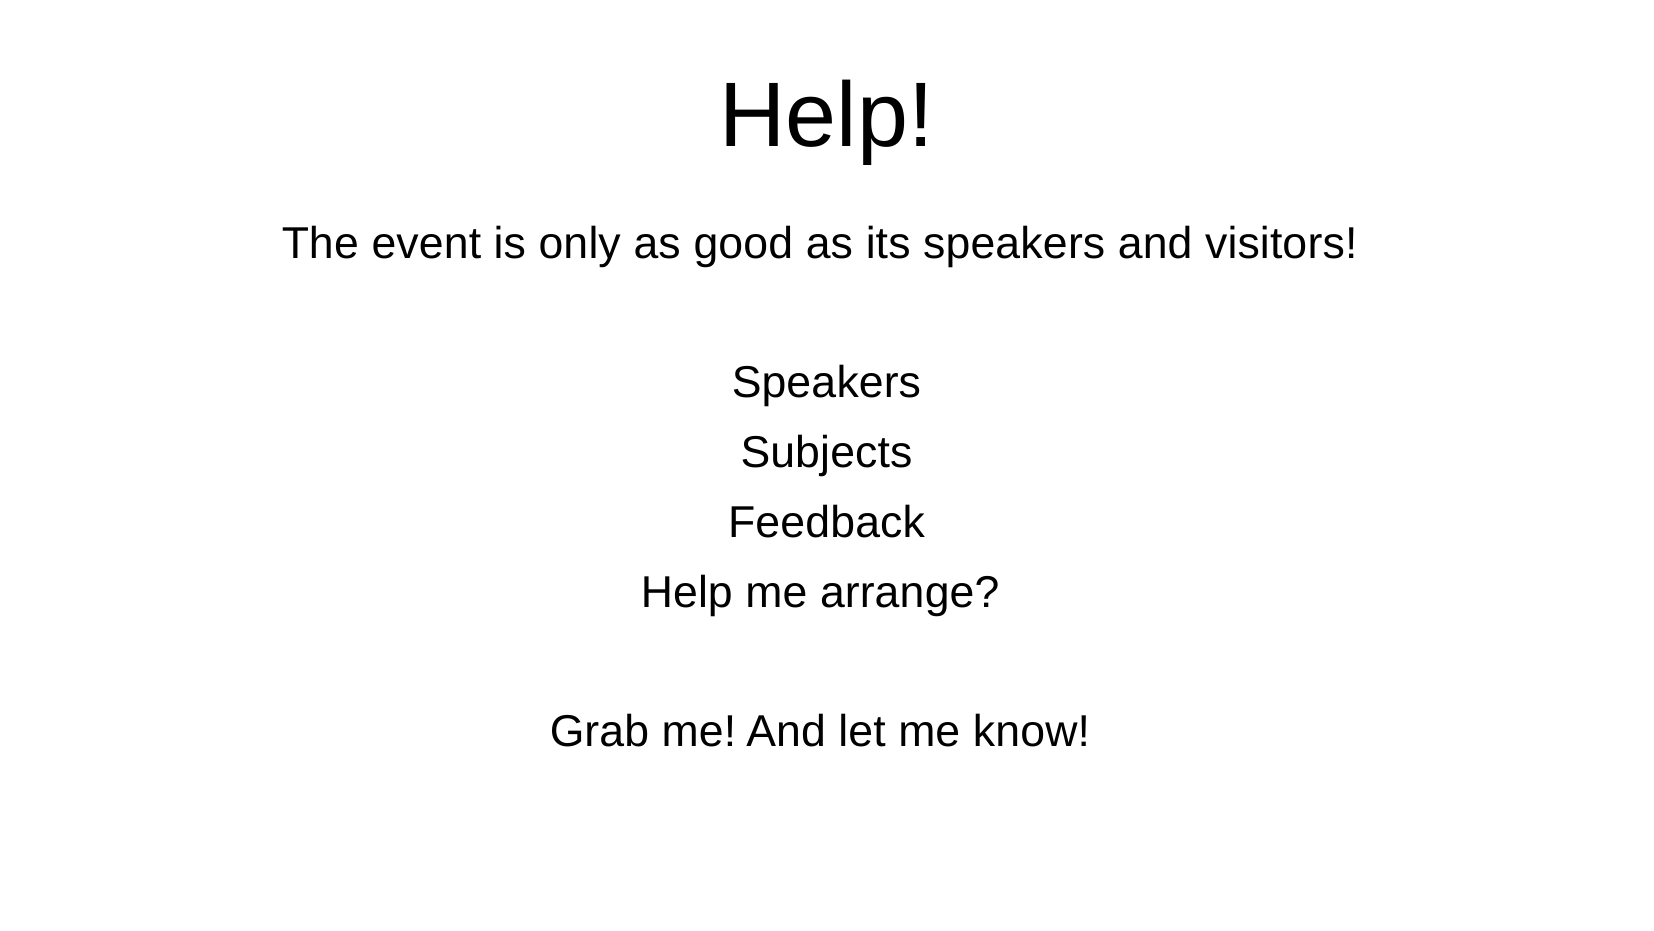

# Help!
The event is only as good as its speakers and visitors!
Speakers
Subjects
Feedback
Help me arrange?
Grab me! And let me know!